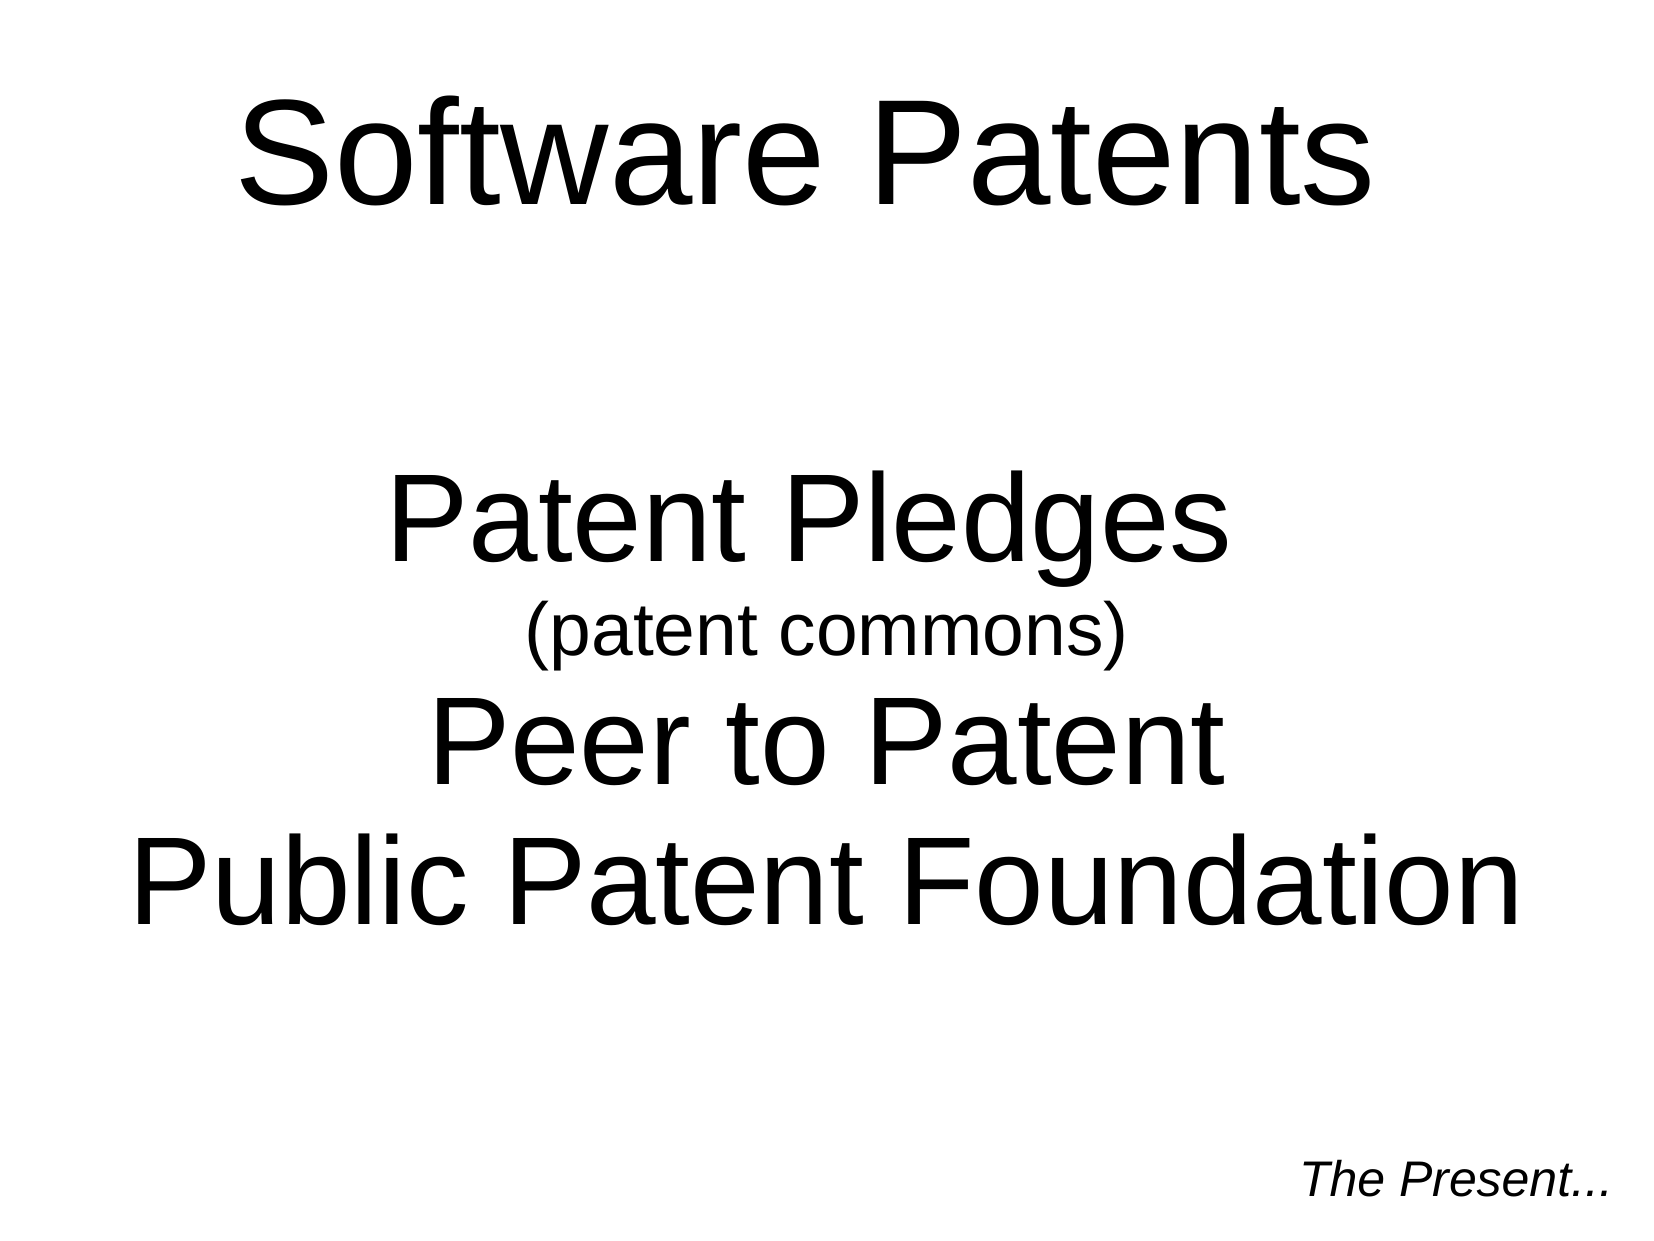

# Software Patents
Patent Pledges
(patent commons)
Peer to Patent
Public Patent Foundation
The Present...